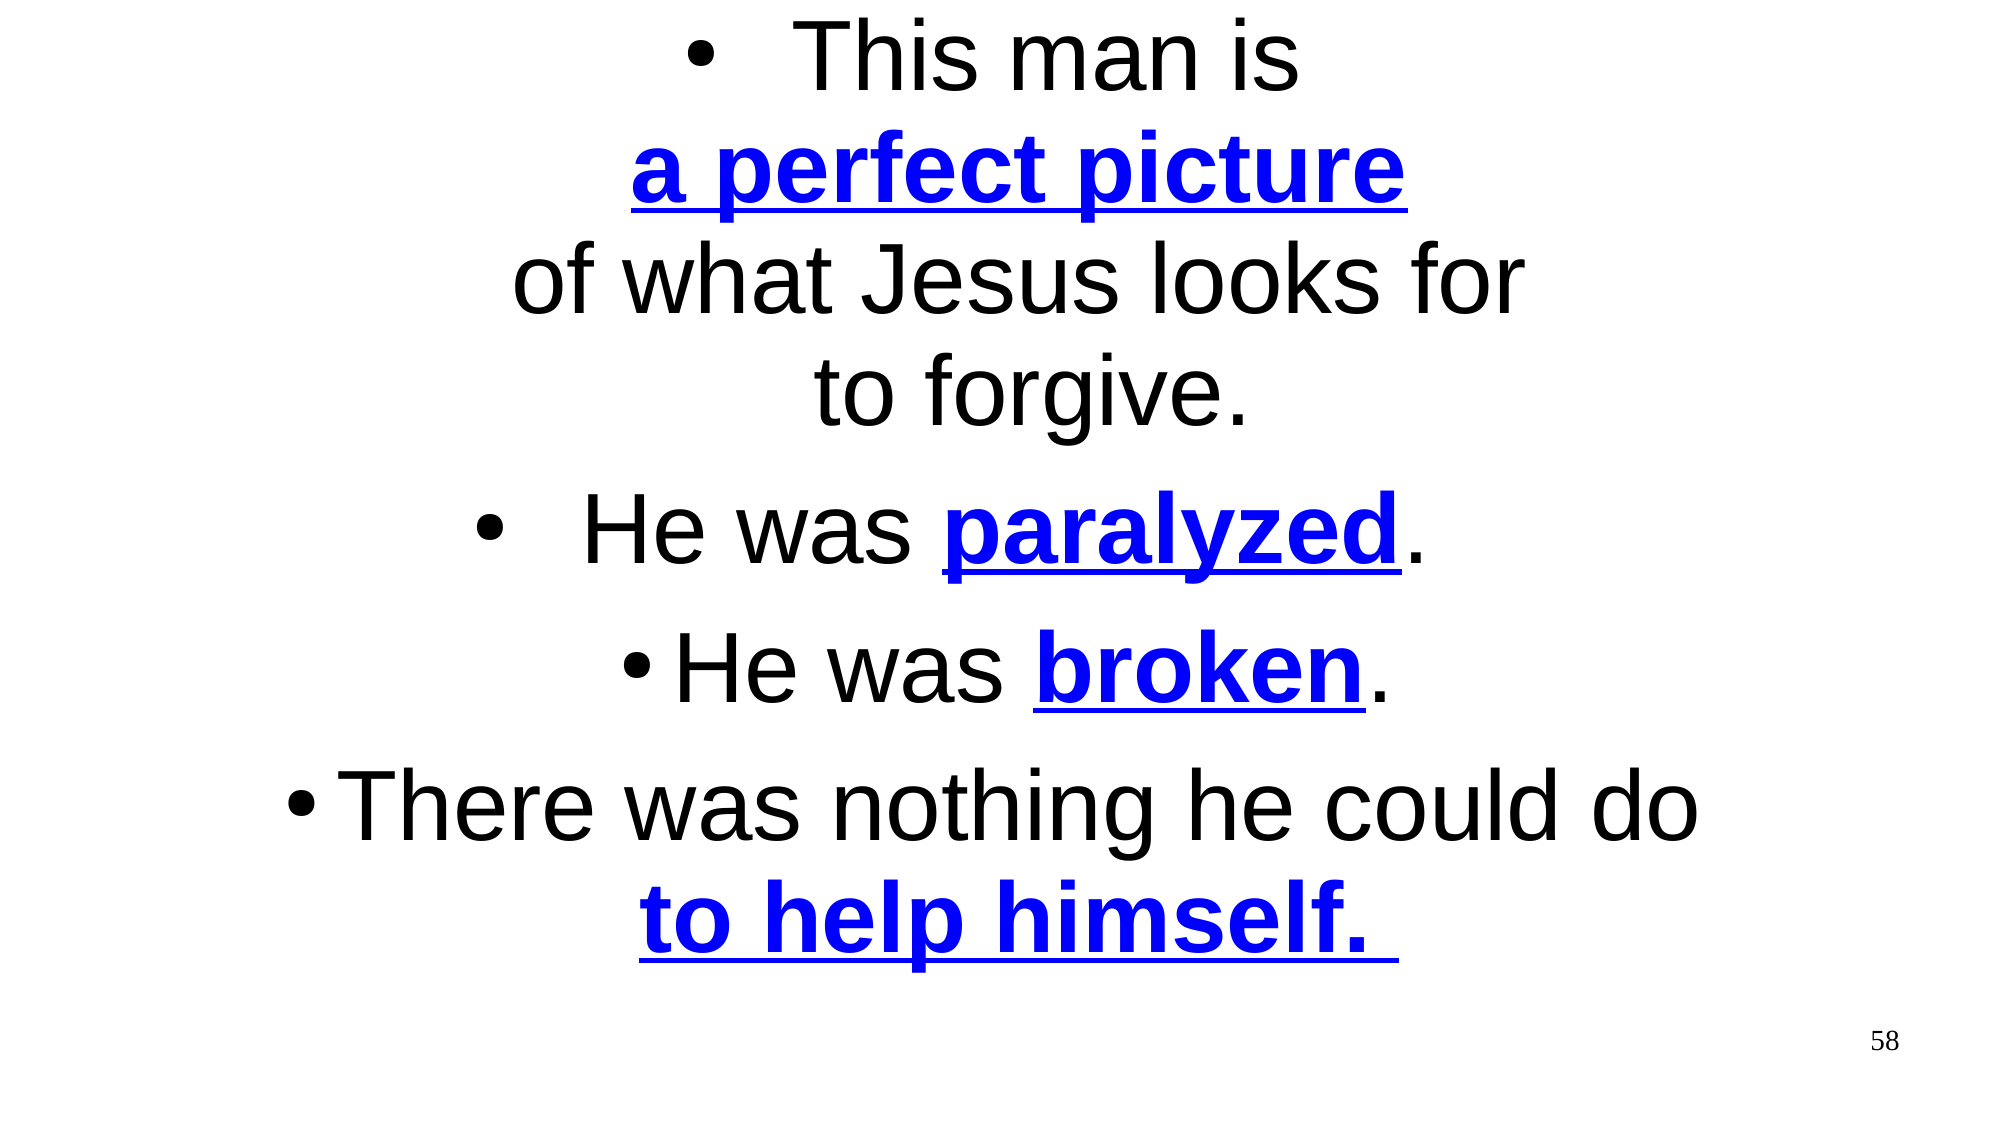

# This man is a perfect picture of what Jesus looks for to forgive.
  He was paralyzed.
He was broken.
There was nothing he could do
to help himself.
58